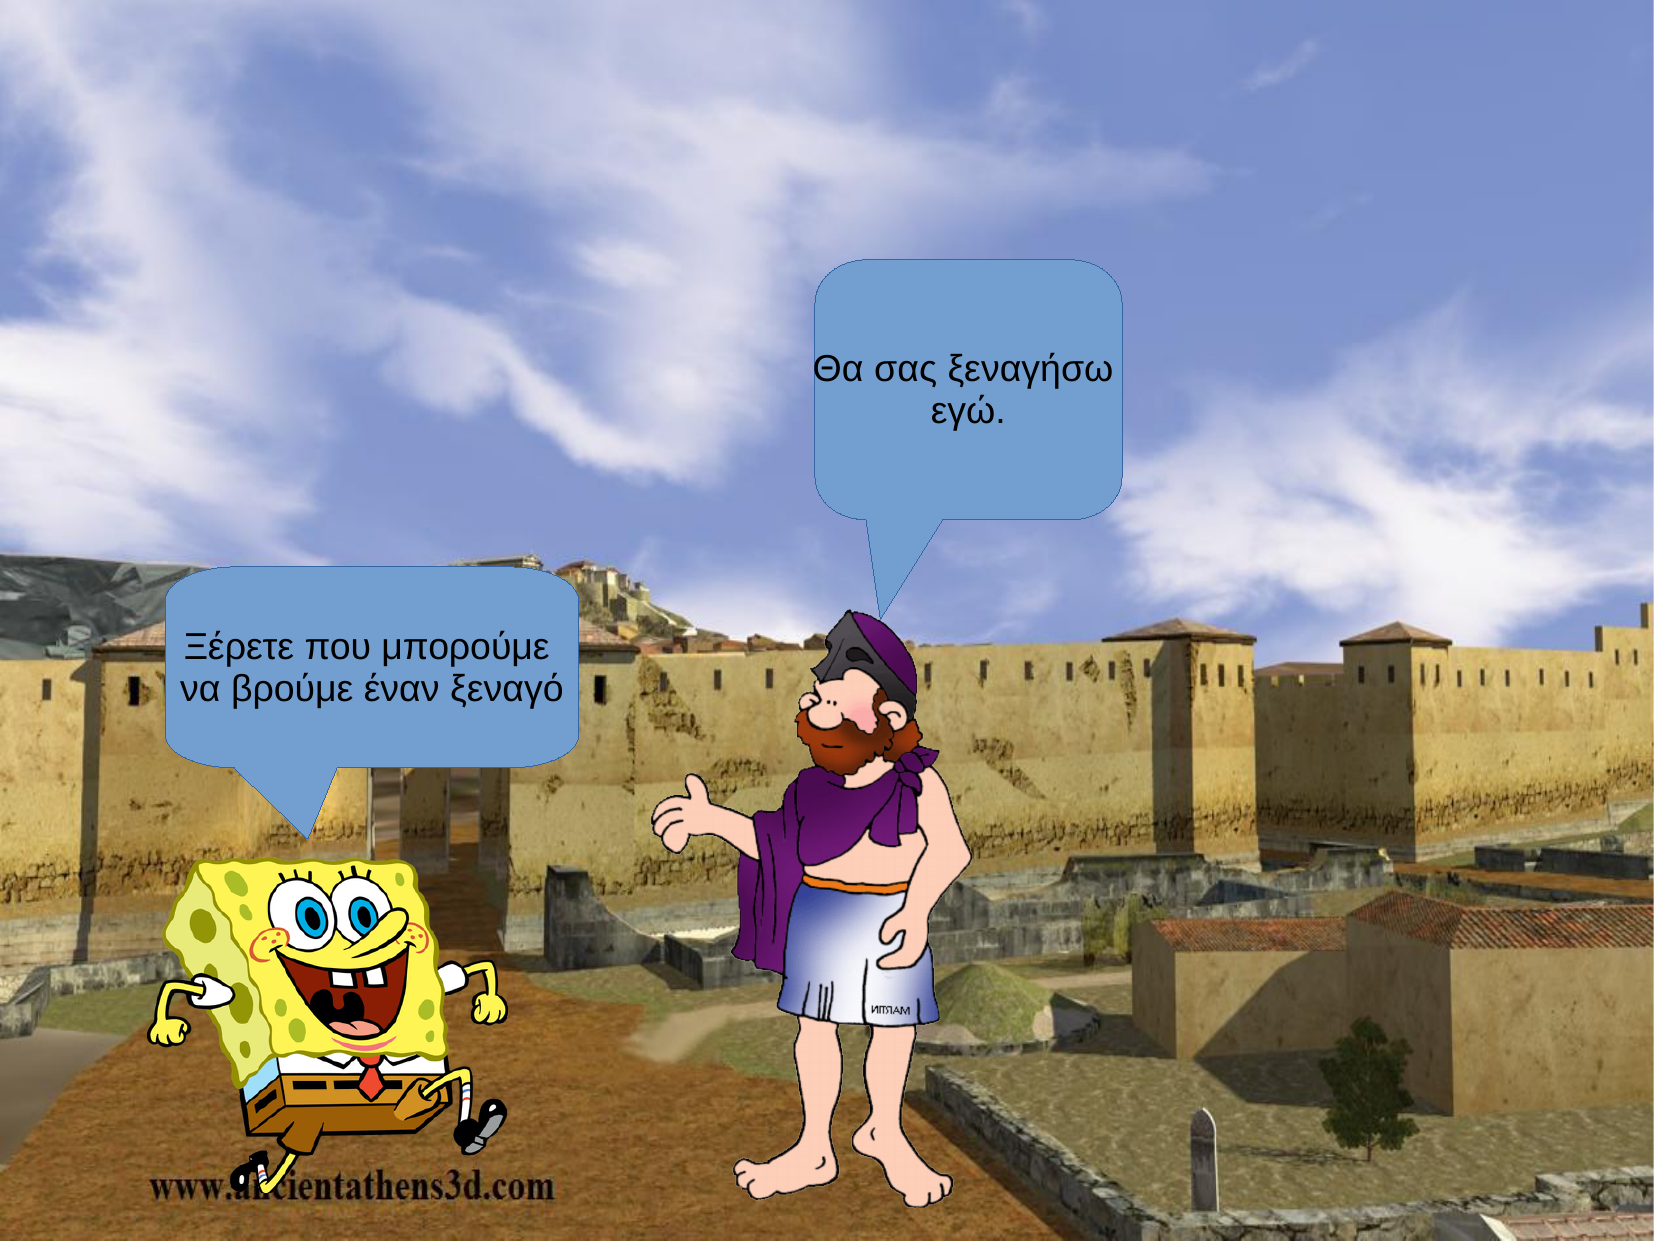

Θα σας ξεναγήσω
εγώ.
Ξέρετε που μπορούμε
να βρούμε έναν ξεναγό